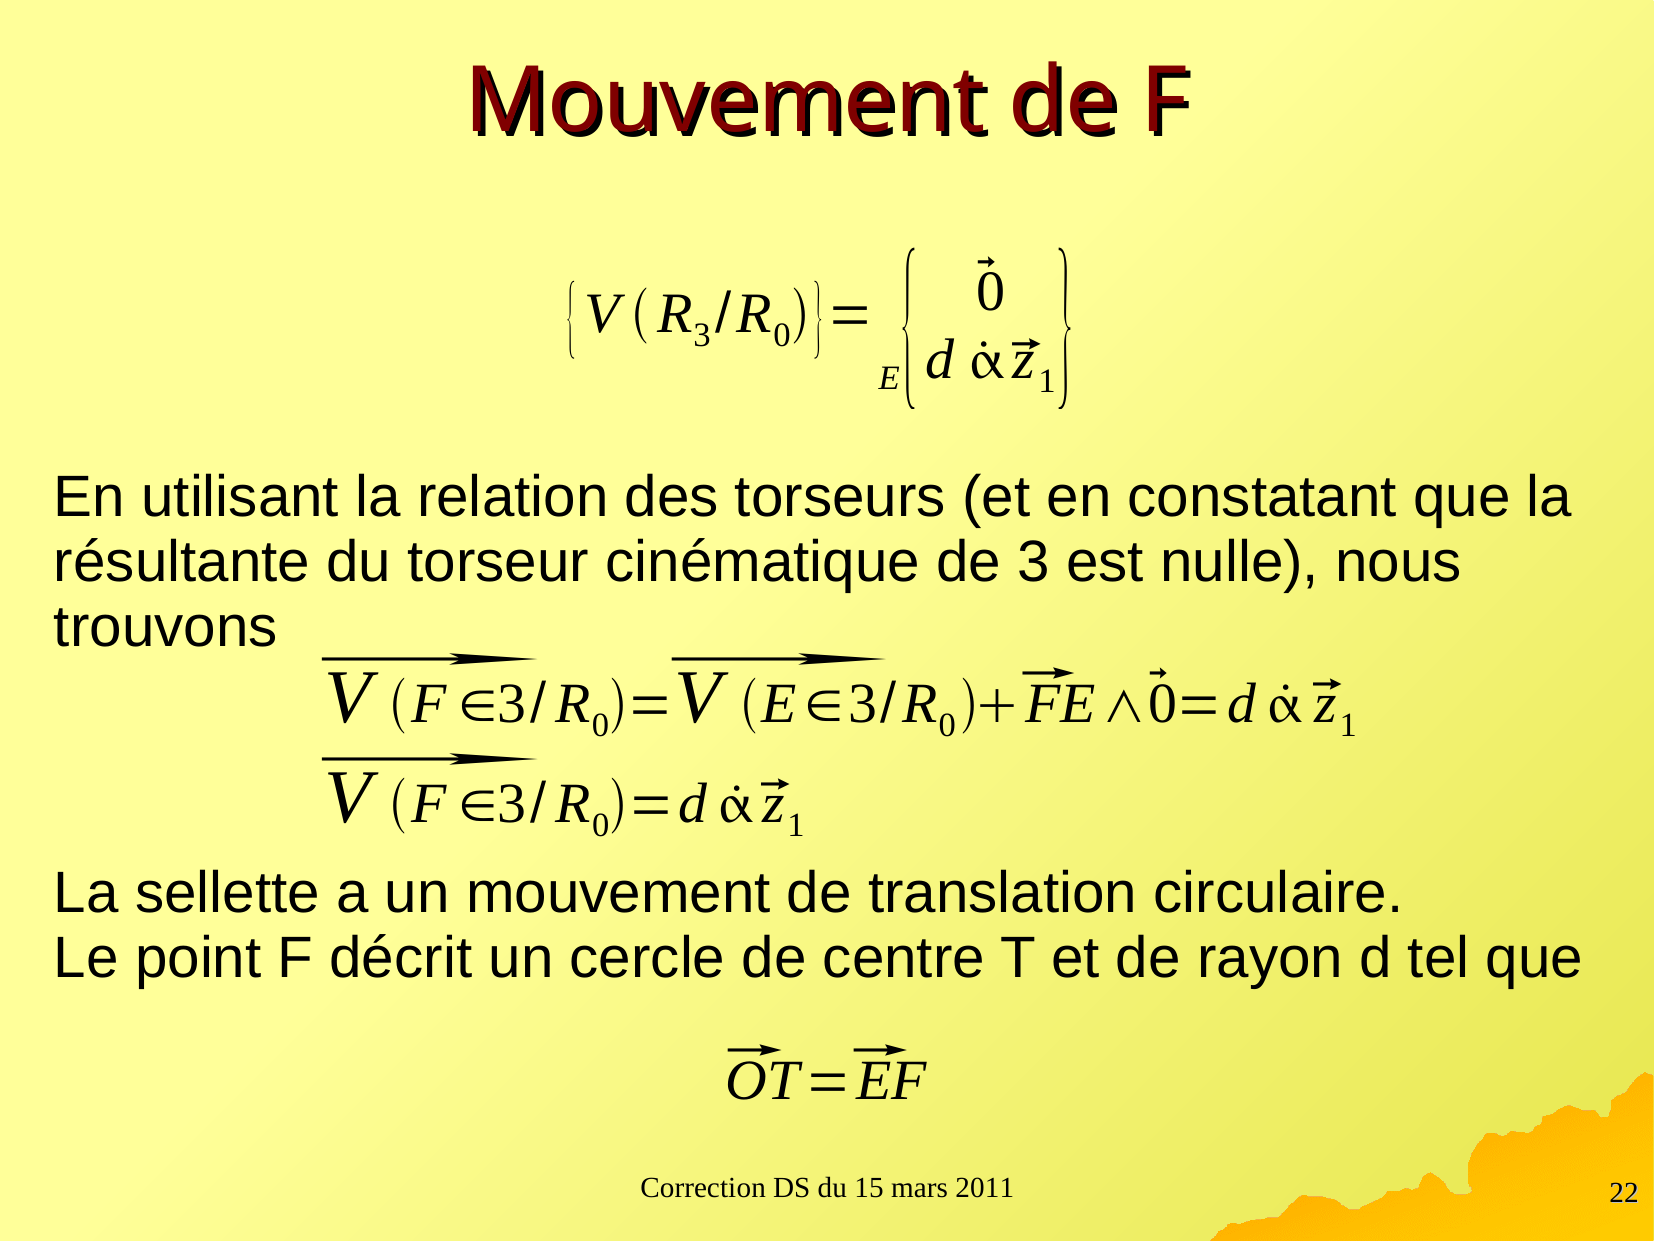

# Mouvement de F
En utilisant la relation des torseurs (et en constatant que la
résultante du torseur cinématique de 3 est nulle), nous
trouvons
La sellette a un mouvement de translation circulaire.
Le point F décrit un cercle de centre T et de rayon d tel que
Correction DS du 15 mars 2011